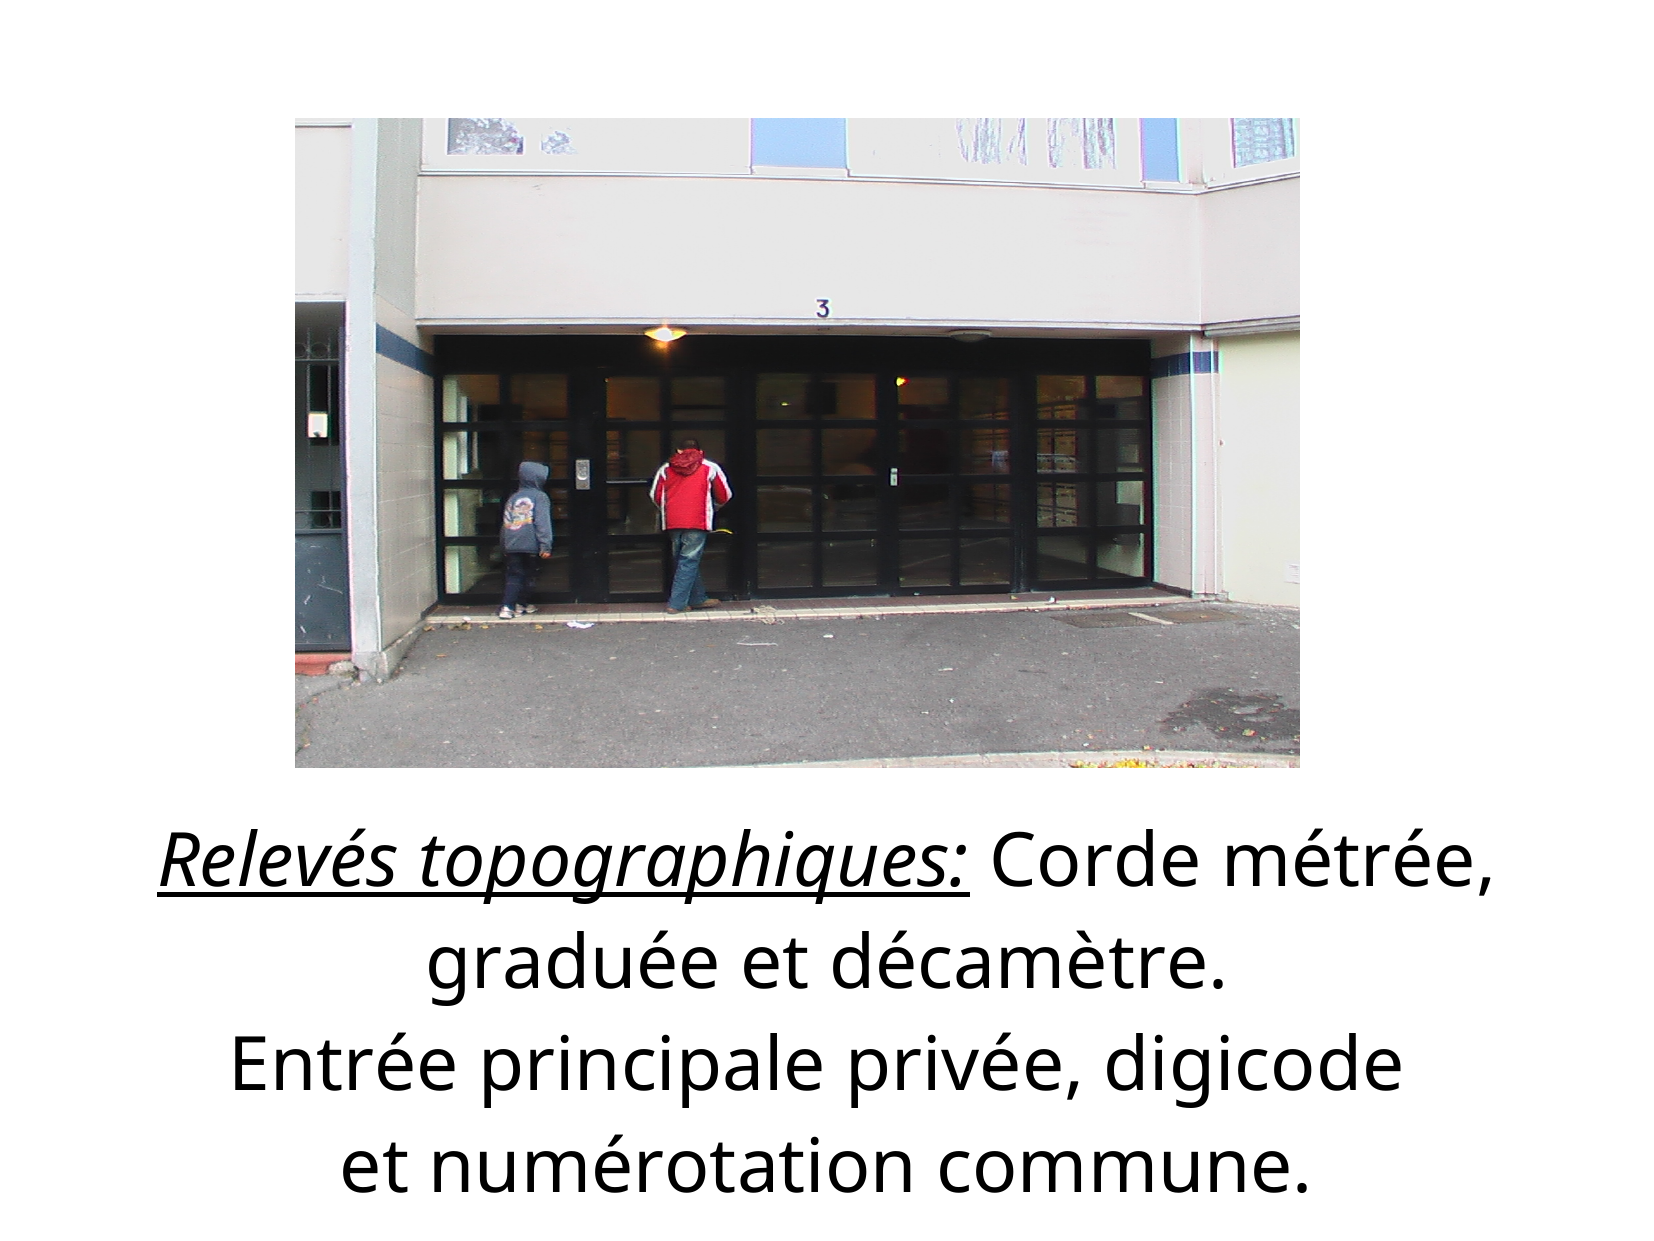

# Relevés topographiques: Corde métrée, graduée et décamètre. Entrée principale privée, digicode et numérotation commune.